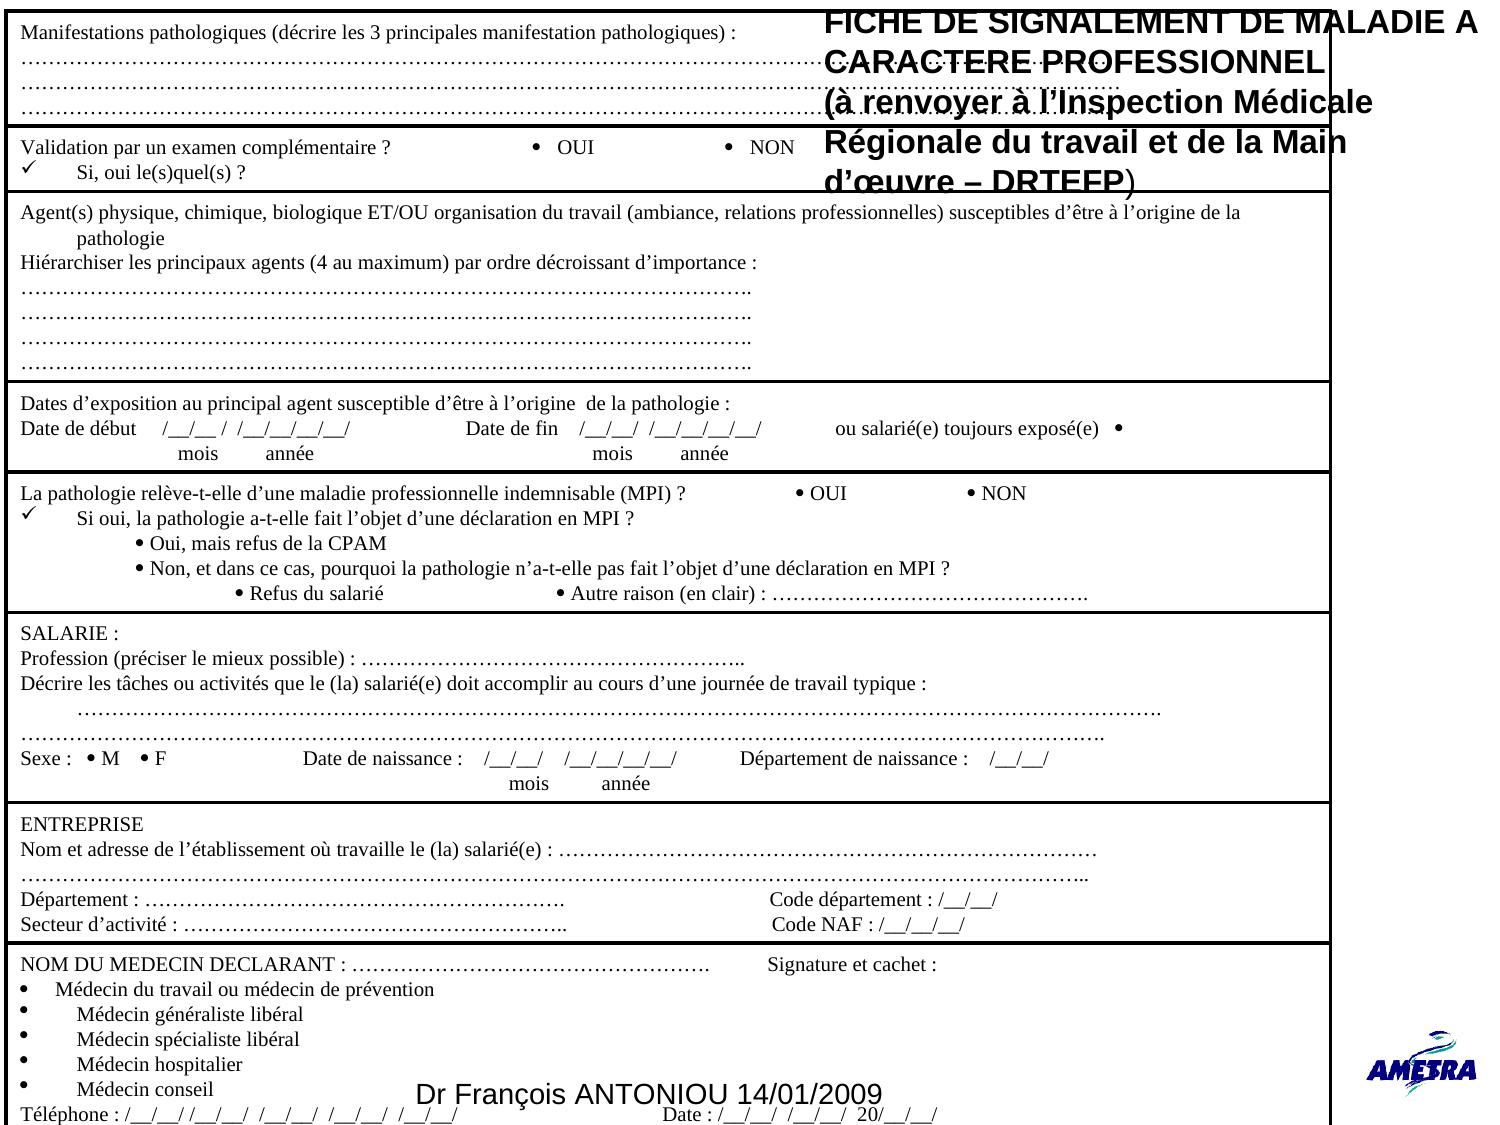

FICHE DE SIGNALEMENT DE MALADIE A CARACTERE PROFESSIONNEL
(à renvoyer à l’Inspection Médicale Régionale du travail et de la Main d’œuvre – DRTEFP)
| Manifestations pathologiques (décrire les 3 principales manifestation pathologiques) : …………………………………………………………………………………………………………………………………………… …………………………………………………………………………………………………………………………………………… ………………………………………………………………………………………………………………………………………….. . |
| --- |
| Validation par un examen complémentaire ?  OUI  NON Si, oui le(s)quel(s) ? |
| Agent(s) physique, chimique, biologique ET/OU organisation du travail (ambiance, relations professionnelles) susceptibles d’être à l’origine de la pathologie Hiérarchiser les principaux agents (4 au maximum) par ordre décroissant d’importance : ……………………………………………………………………………………………. ……………………………………………………………………………………………. ……………………………………………………………………………………………. ……………………………………………………………………………………………. |
| Dates d’exposition au principal agent susceptible d’être à l’origine de la pathologie : Date de début /\_\_/\_\_ / /\_\_/\_\_/\_\_/\_\_/ Date de fin /\_\_/\_\_/ /\_\_/\_\_/\_\_/\_\_/ ou salarié(e) toujours exposé(e)  mois année mois année |
| La pathologie relève-t-elle d’une maladie professionnelle indemnisable (MPI) ?  OUI  NON Si oui, la pathologie a-t-elle fait l’objet d’une déclaration en MPI ?  Oui, mais refus de la CPAM  Non, et dans ce cas, pourquoi la pathologie n’a-t-elle pas fait l’objet d’une déclaration en MPI ?  Refus du salarié  Autre raison (en clair) : ………………………………………. |
| SALARIE : Profession (préciser le mieux possible) : ……………………………………………….. Décrire les tâches ou activités que le (la) salarié(e) doit accomplir au cours d’une journée de travail typique : …………………………………………………………………………………………………………………………………………. …………………………………………………………………………………………………………………………………………. Sexe :  M  F Date de naissance : /\_\_/\_\_/ /\_\_/\_\_/\_\_/\_\_/ Département de naissance : /\_\_/\_\_/ mois année |
| ENTREPRISE Nom et adresse de l’établissement où travaille le (la) salarié(e) : …………………………………………………………………… ……………………………………………………………………………………………………………………………………….. Département : ……………………………………………………. Code département : /\_\_/\_\_/ Secteur d’activité : ……………………………………………….. Code NAF : /\_\_/\_\_/\_\_/ |
| NOM DU MEDECIN DECLARANT : ……………………………………………. Signature et cachet :  Médecin du travail ou médecin de prévention Médecin généraliste libéral Médecin spécialiste libéral Médecin hospitalier Médecin conseil Téléphone : /\_\_/\_\_/ /\_\_/\_\_/ /\_\_/\_\_/ /\_\_/\_\_/ /\_\_/\_\_/ Date : /\_\_/\_\_/ /\_\_/\_\_/ 20/\_\_/\_\_/ |
Dr François ANTONIOU 14/01/2009